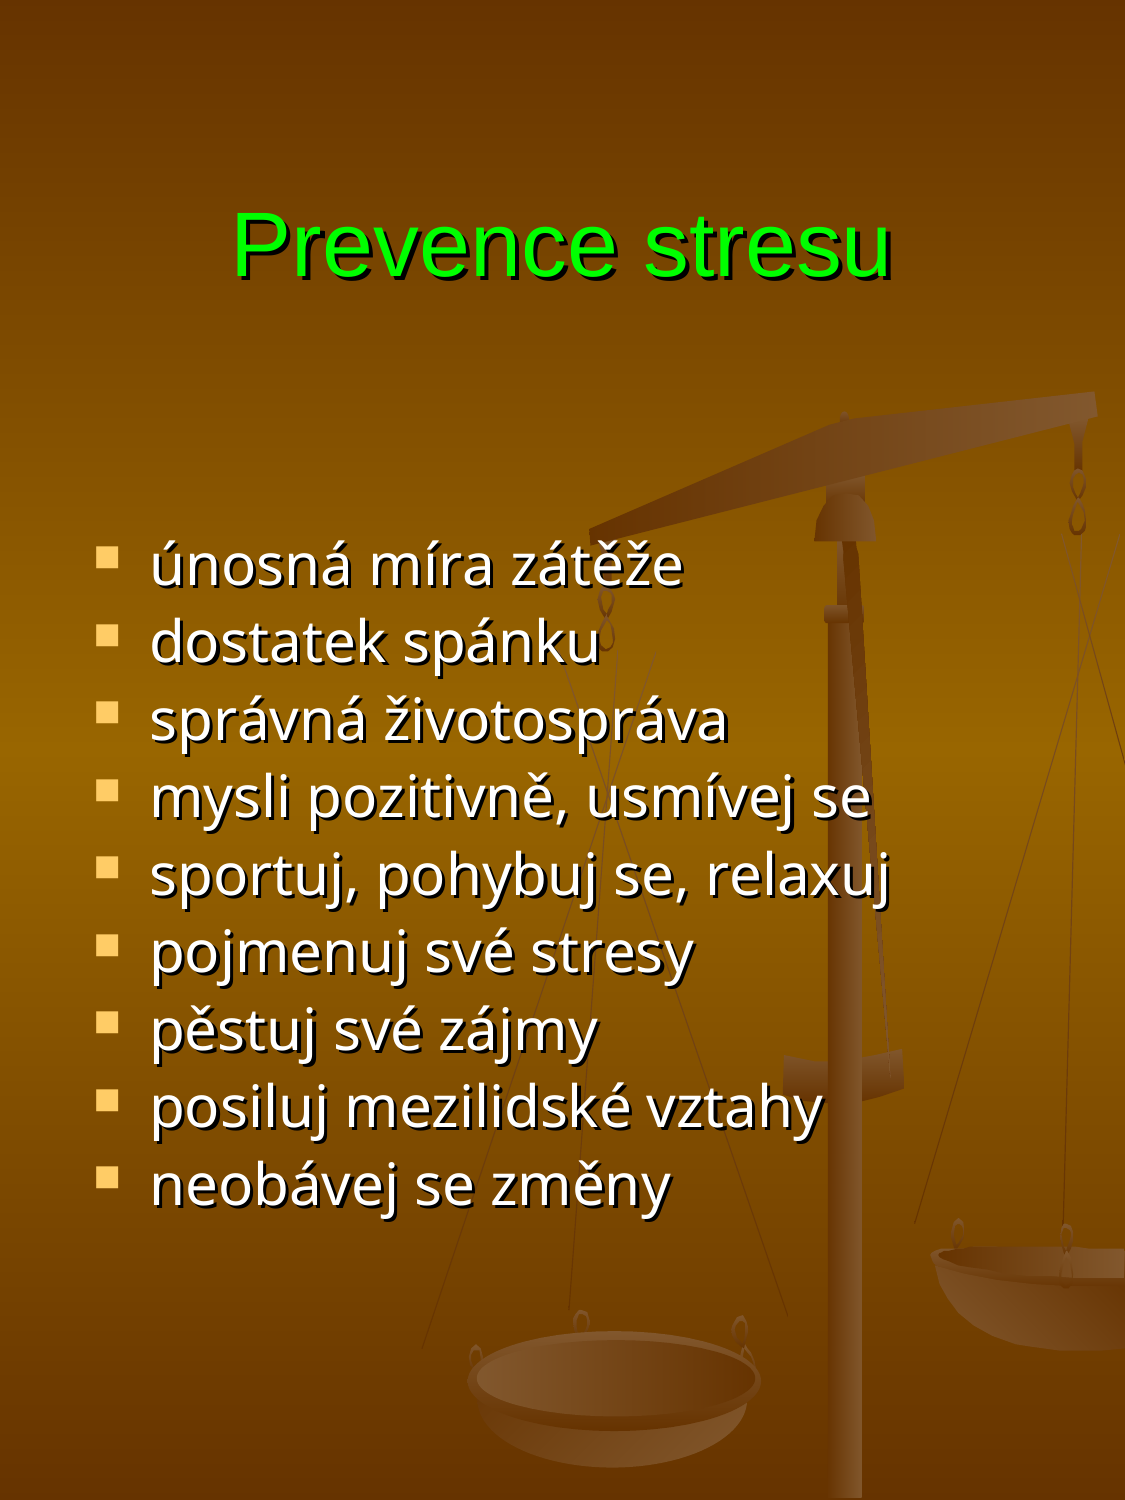

# Prevence stresu
únosná míra zátěže
dostatek spánku
správná životospráva
mysli pozitivně, usmívej se
sportuj, pohybuj se, relaxuj
pojmenuj své stresy
pěstuj své zájmy
posiluj mezilidské vztahy
neobávej se změny